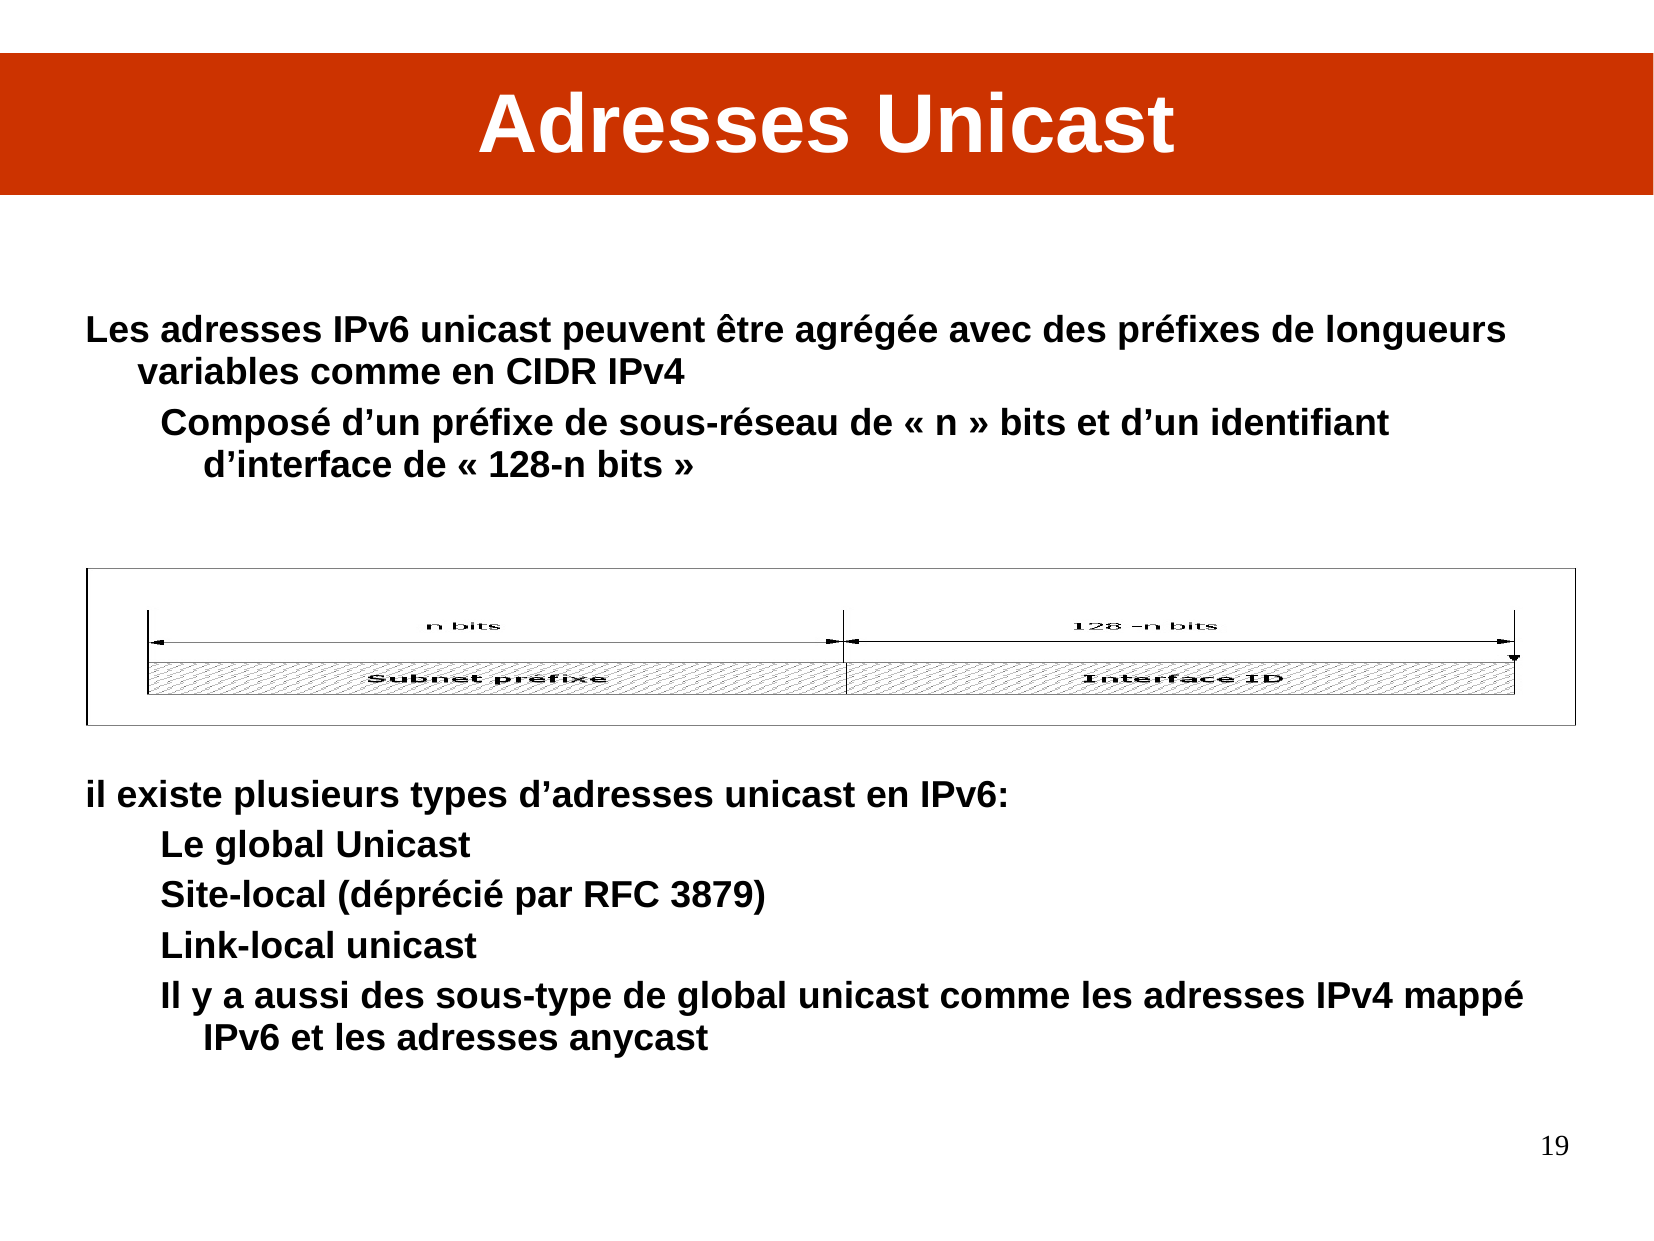

# Adresses Unicast
Les adresses IPv6 unicast peuvent être agrégée avec des préfixes de longueurs variables comme en CIDR IPv4
Composé d’un préfixe de sous-réseau de « n » bits et d’un identifiant d’interface de « 128-n bits »
il existe plusieurs types d’adresses unicast en IPv6:
Le global Unicast
Site-local (déprécié par RFC 3879)‏
Link-local unicast
Il y a aussi des sous-type de global unicast comme les adresses IPv4 mappé IPv6 et les adresses anycast